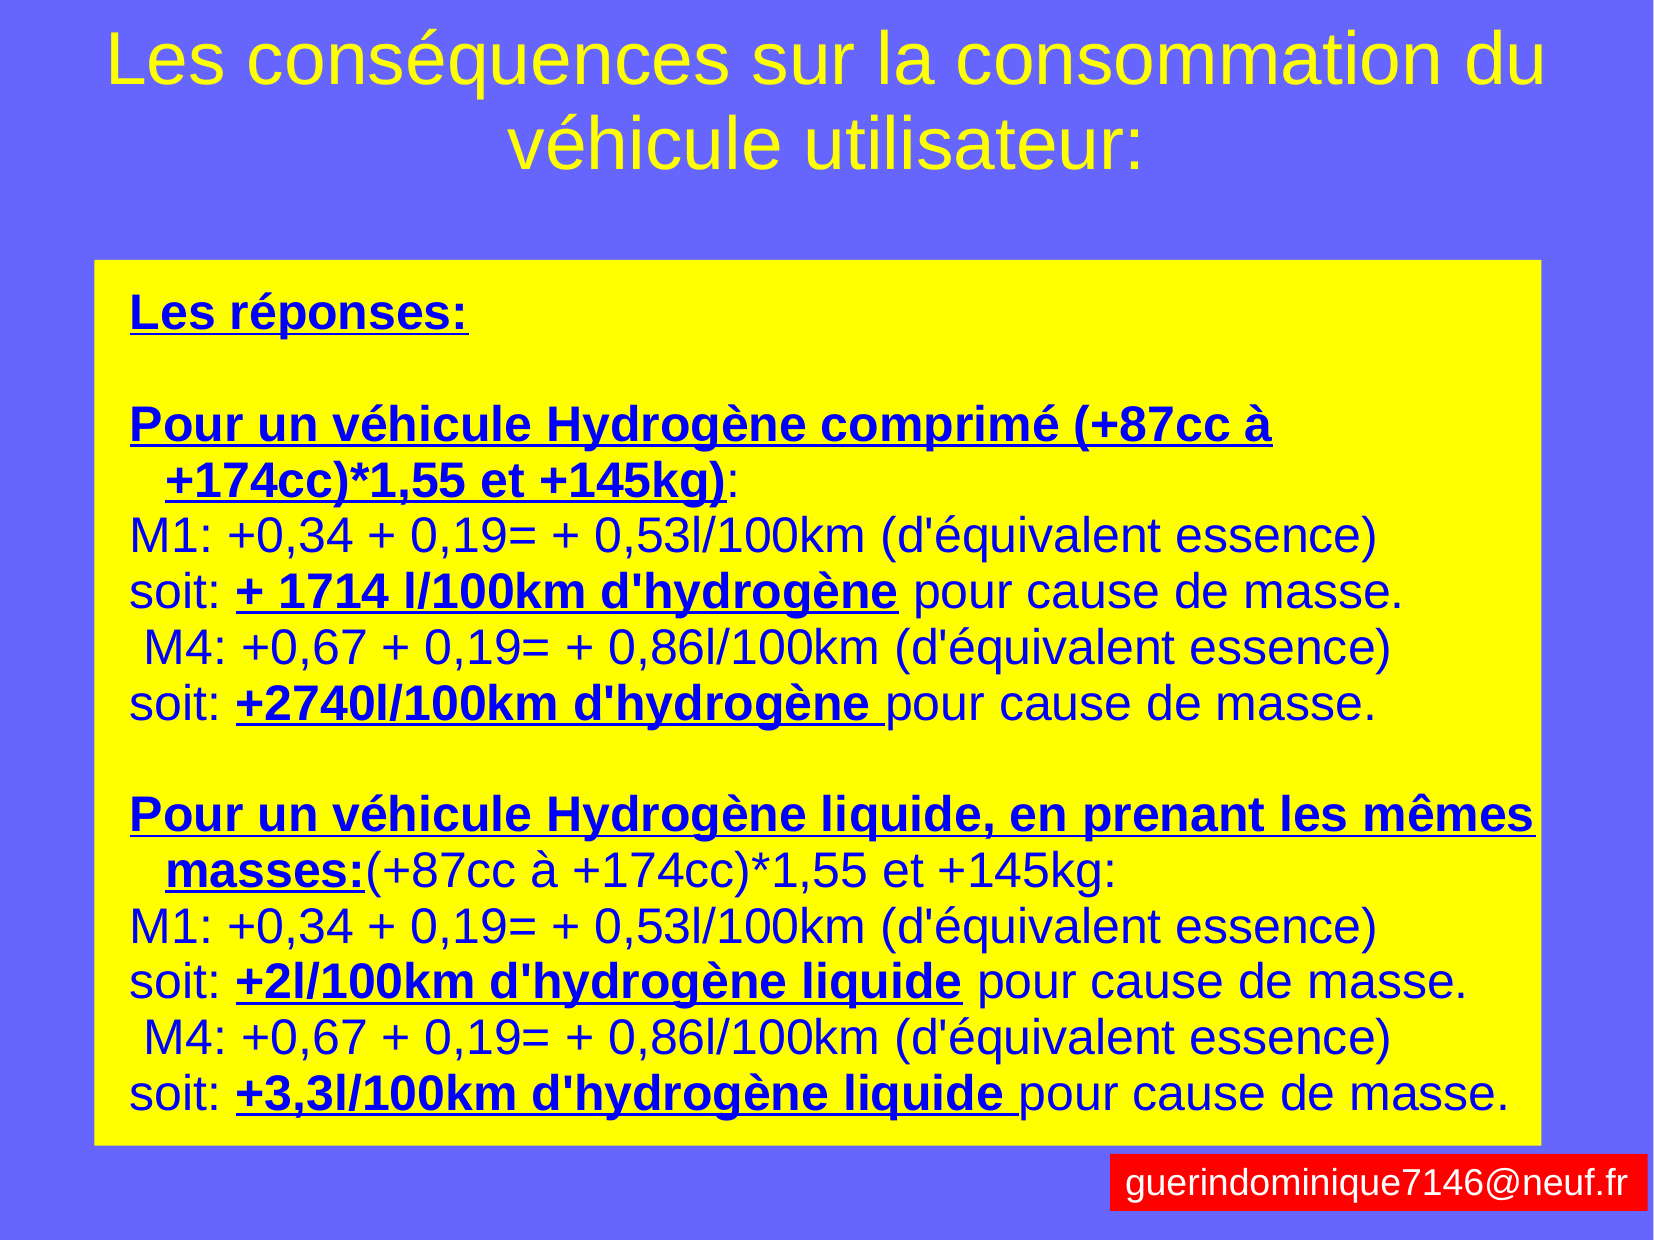

# Les conséquences sur la consommation du véhicule utilisateur:
Les réponses:
Pour un véhicule Hydrogène comprimé (+87cc à +174cc)*1,55 et +145kg):
M1: +0,34 + 0,19= + 0,53l/100km (d'équivalent essence)
soit: + 1714 l/100km d'hydrogène pour cause de masse.
 M4: +0,67 + 0,19= + 0,86l/100km (d'équivalent essence)
soit: +2740l/100km d'hydrogène pour cause de masse.
Pour un véhicule Hydrogène liquide, en prenant les mêmes masses:(+87cc à +174cc)*1,55 et +145kg:
M1: +0,34 + 0,19= + 0,53l/100km (d'équivalent essence)
soit: +2l/100km d'hydrogène liquide pour cause de masse.
 M4: +0,67 + 0,19= + 0,86l/100km (d'équivalent essence)
soit: +3,3l/100km d'hydrogène liquide pour cause de masse.
guerindominique7146@neuf.fr